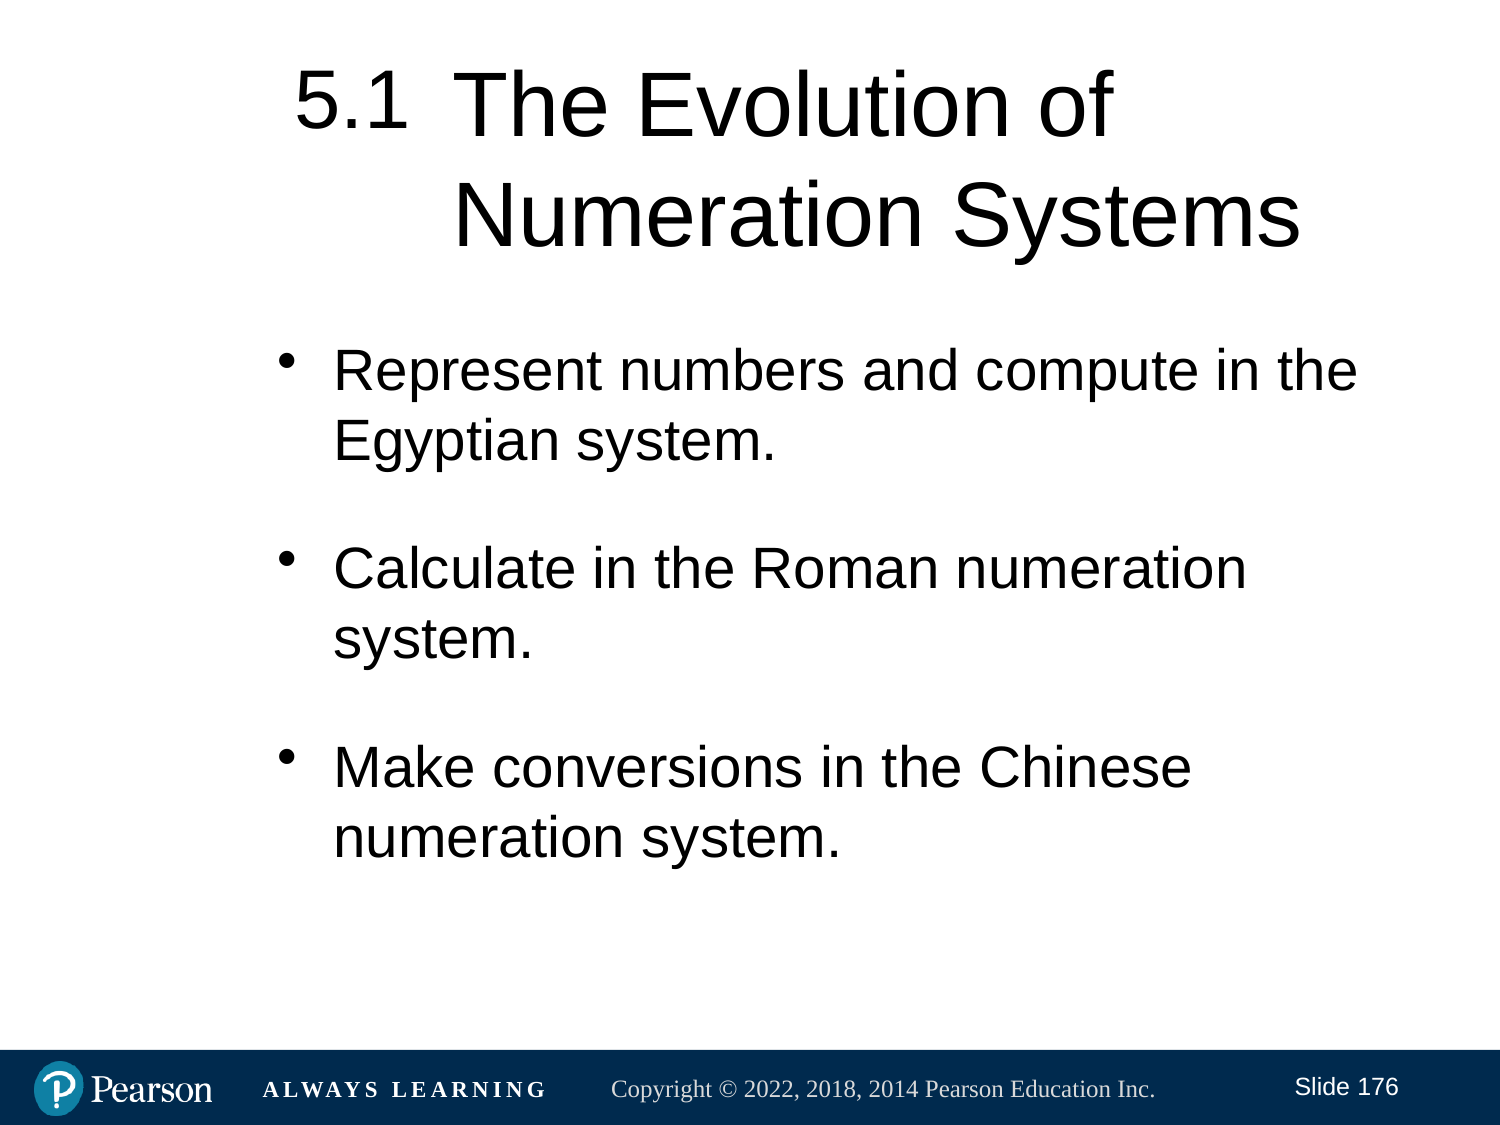

5.1
# The Evolution of Numeration Systems
Represent numbers and compute in the Egyptian system.
Calculate in the Roman numeration system.
Make conversions in the Chinese numeration system.